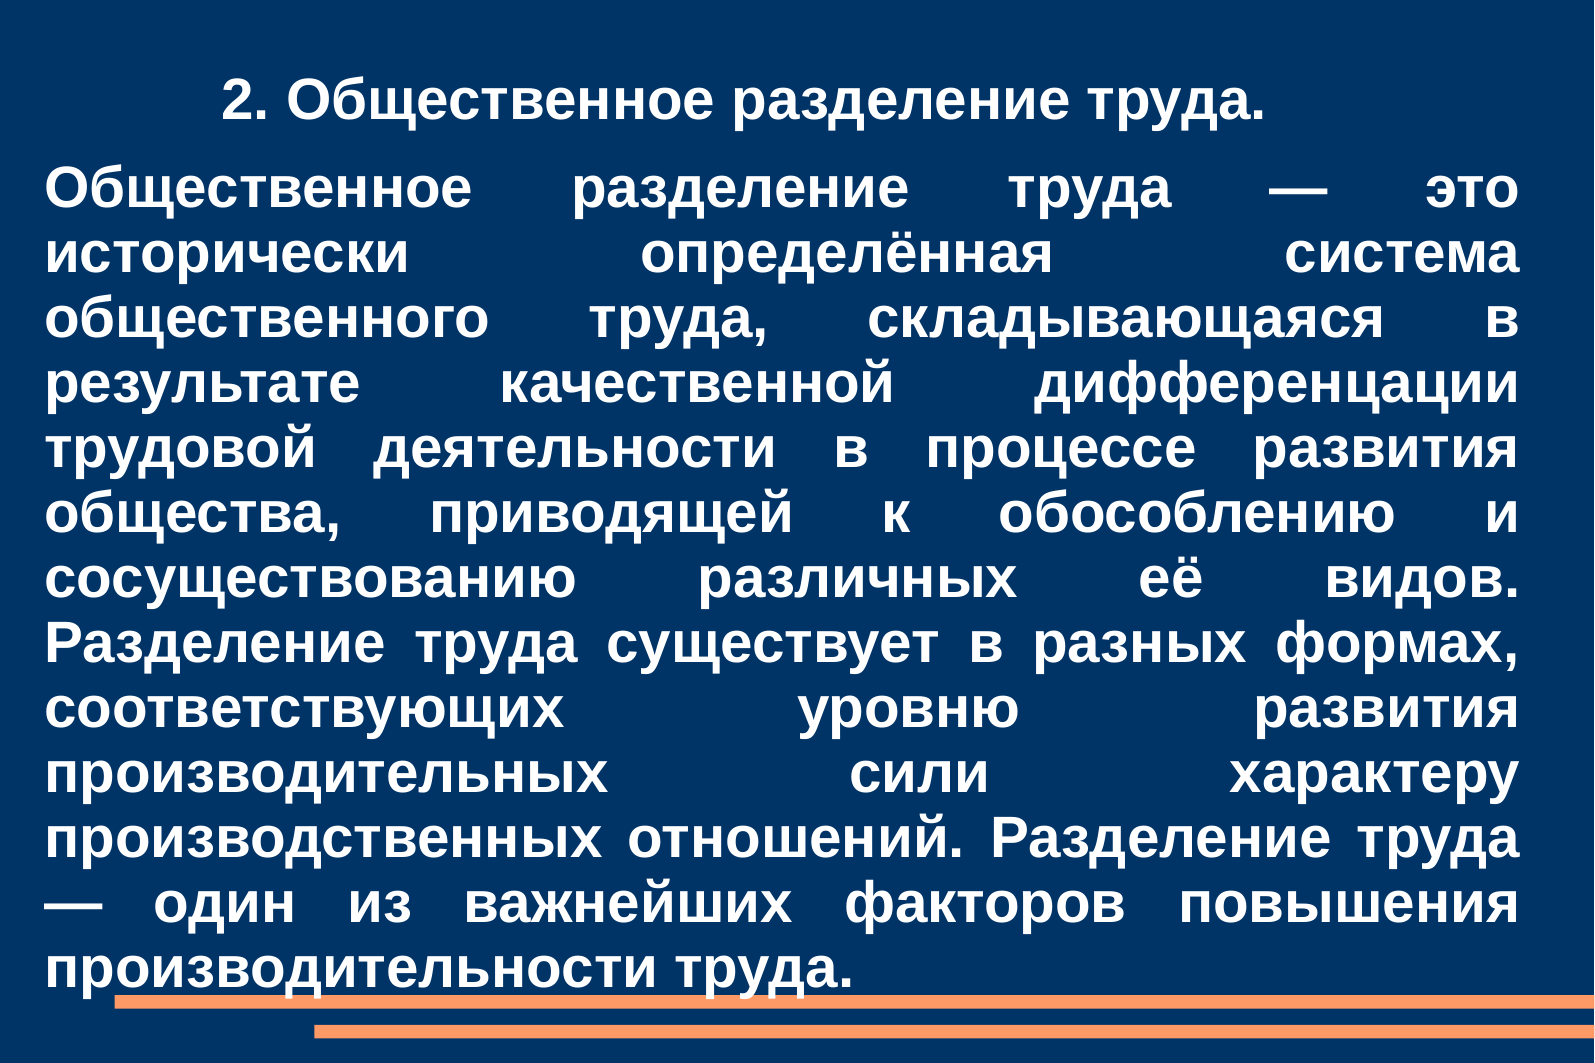

2. Общественное разделение труда.
Общественное разделение труда — это исторически определённая система общественного труда, складывающаяся в результате качественной дифференцации трудовой деятельности в процессе развития общества, приводящей к обособлению и сосуществованию различных её видов. Разделение труда существует в разных формах, соответствующих уровню развития производительных сили характеру производственных отношений. Разделение труда — один из важнейших факторов повышения производительности труда.